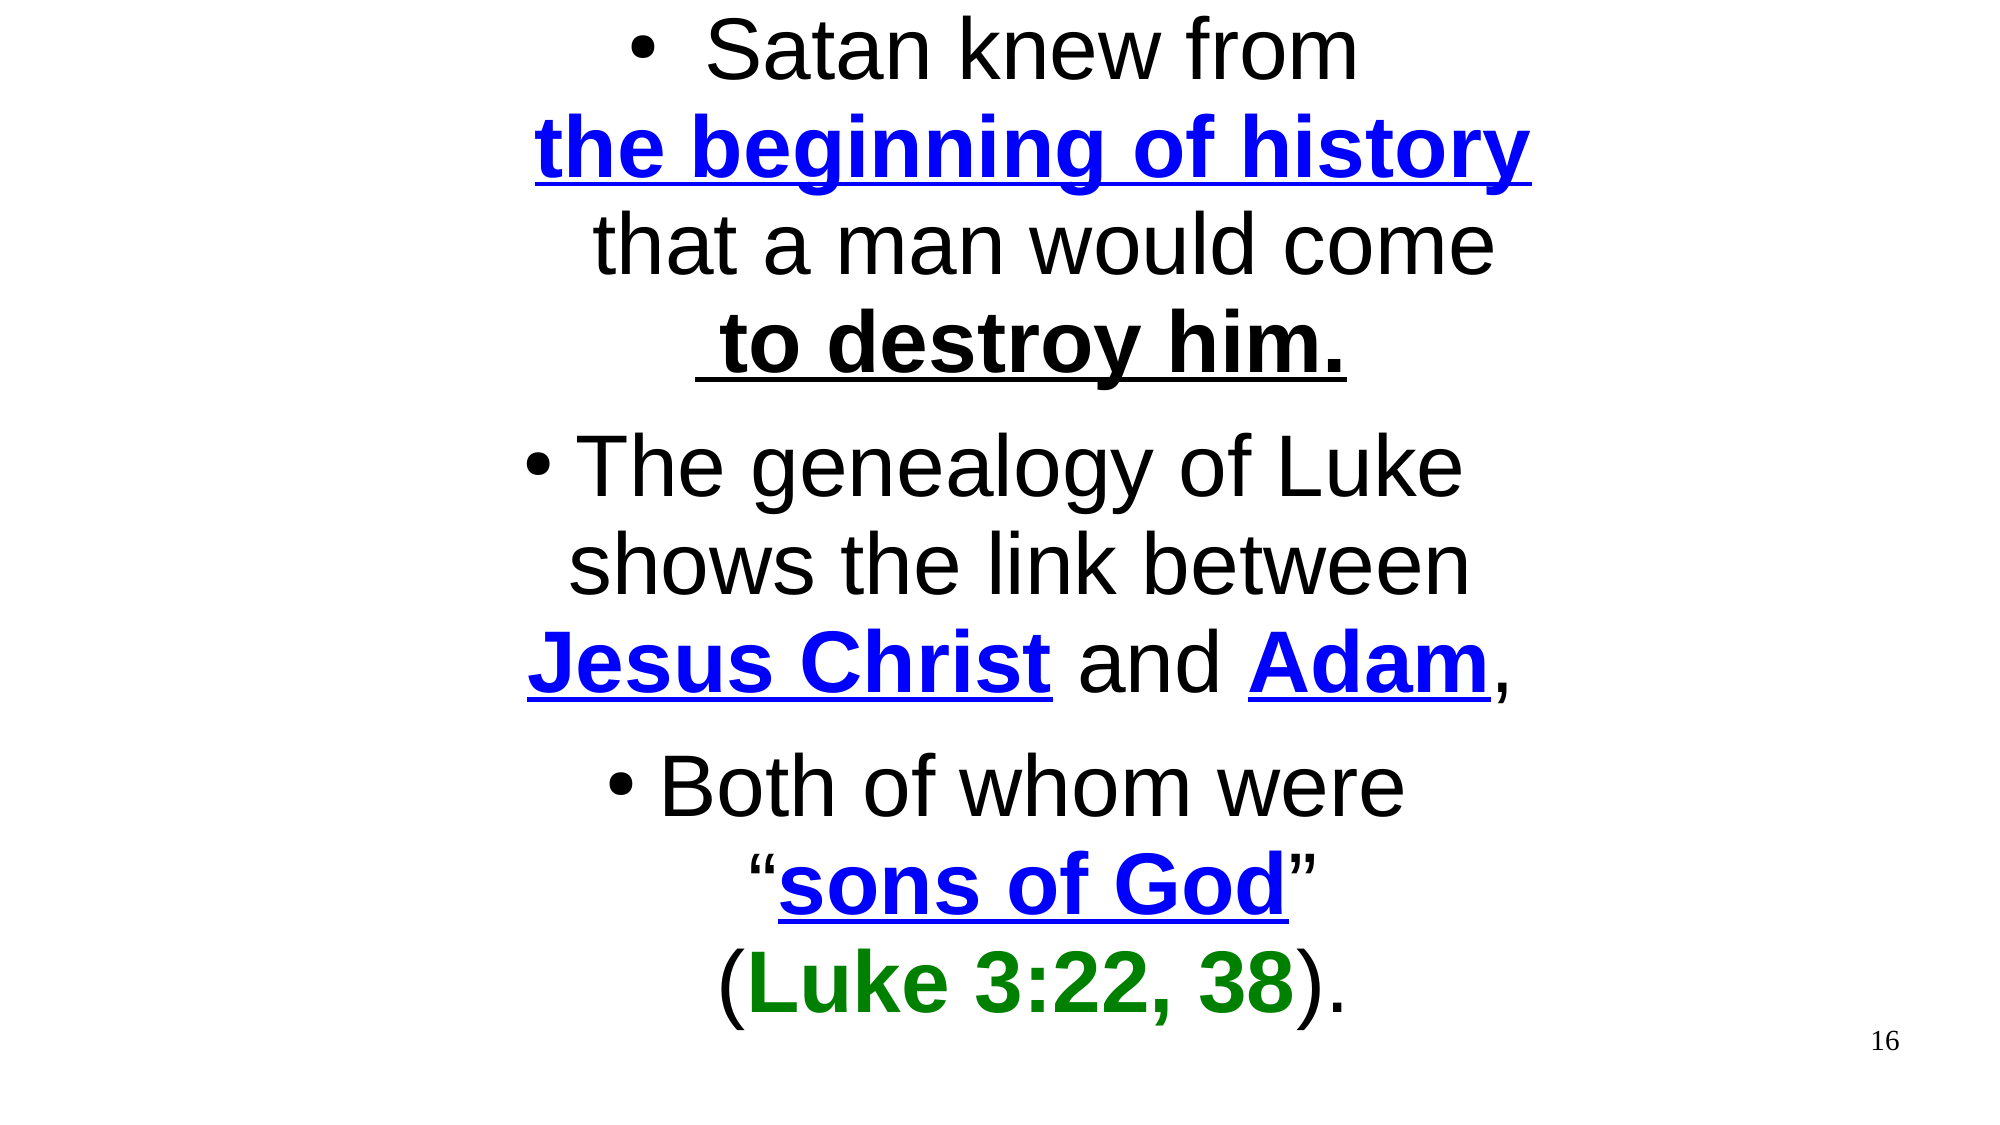

# Satan knew from the beginning of history that a man would come to destroy him.
The genealogy of Luke
shows the link between
Jesus Christ and Adam,
Both of whom were
 “sons of God”
(Luke 3:22, 38).
16